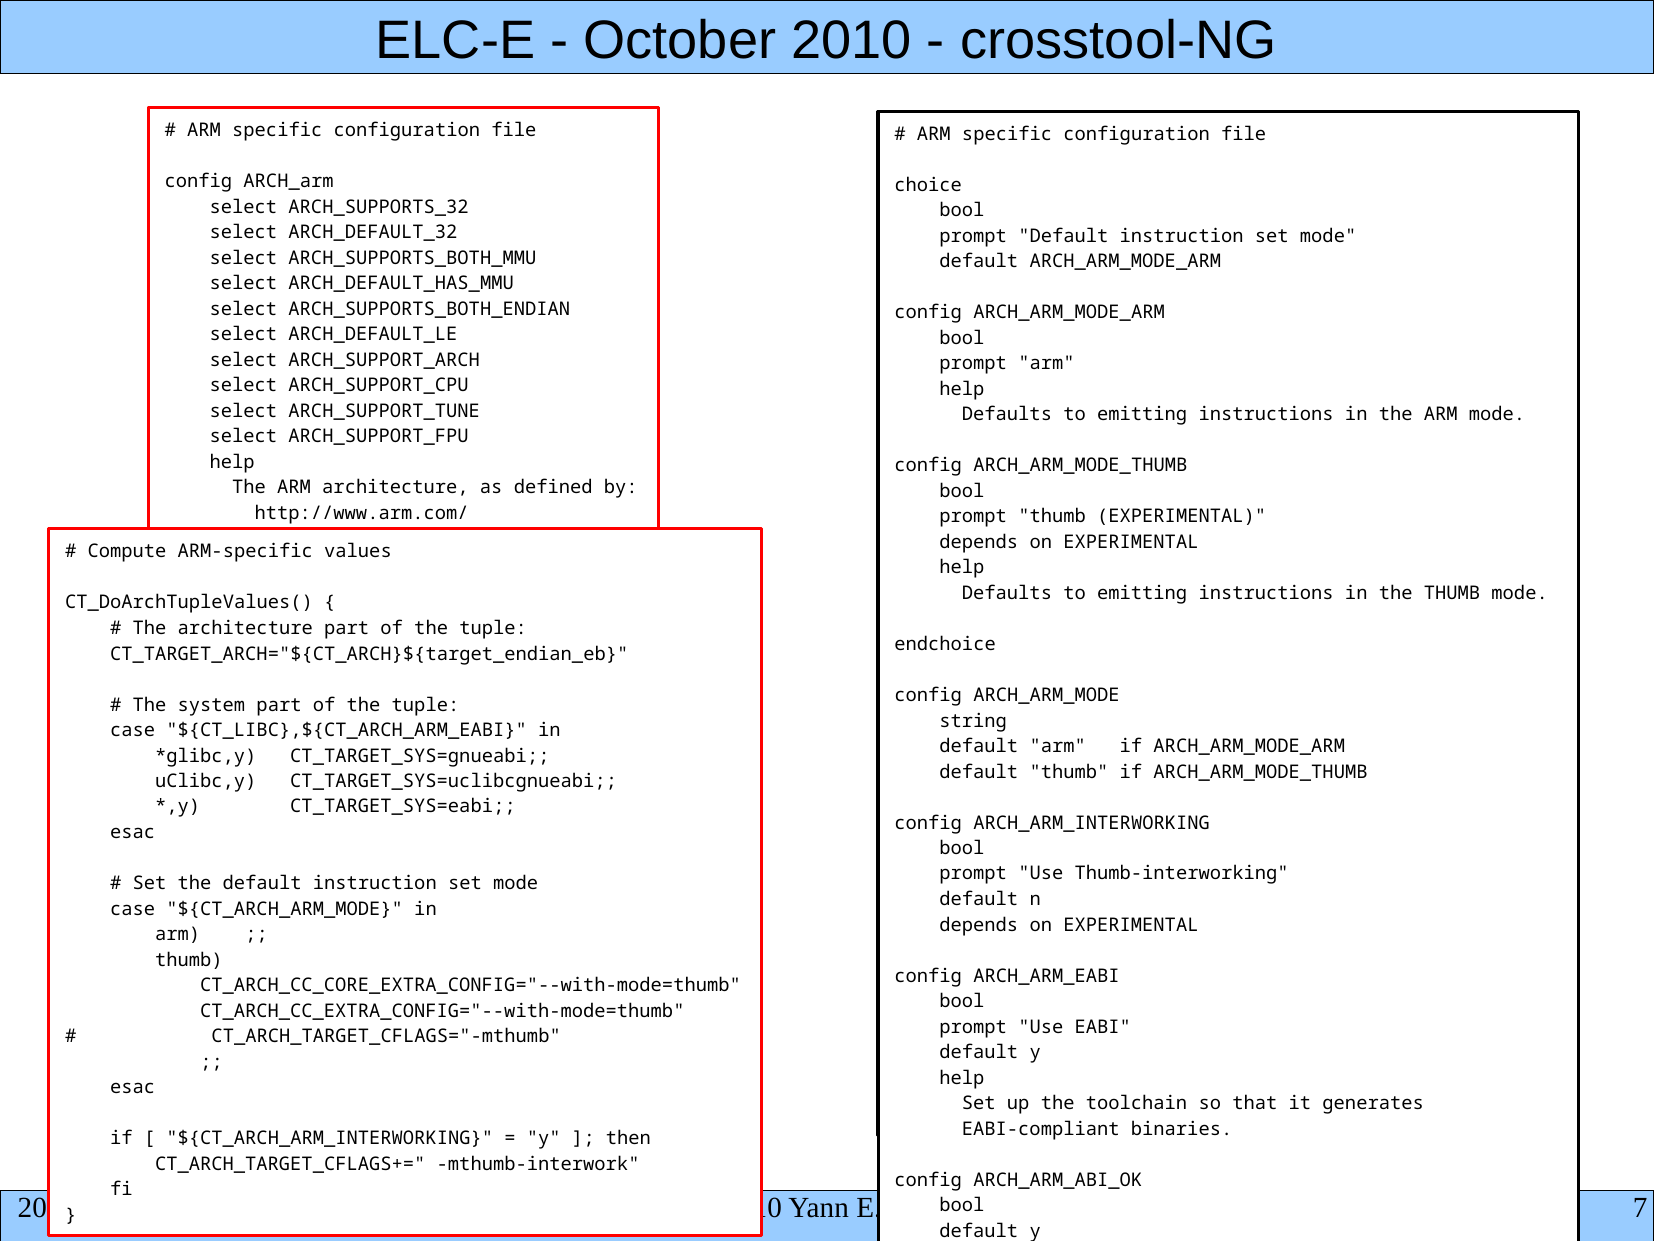

# ELC-E - October 2010 - crosstool-NG
ARCH description config file
config/arch/arm.in
# ARM specific configuration file
config ARCH_arm
 select ARCH_SUPPORTS_32
 select ARCH_DEFAULT_32
 select ARCH_SUPPORTS_BOTH_MMU
 select ARCH_DEFAULT_HAS_MMU
 select ARCH_SUPPORTS_BOTH_ENDIAN
 select ARCH_DEFAULT_LE
 select ARCH_SUPPORT_ARCH
 select ARCH_SUPPORT_CPU
 select ARCH_SUPPORT_TUNE
 select ARCH_SUPPORT_FPU
 help
 The ARM architecture, as defined by:
 http://www.arm.com/
ARCH-specific options
config file
config/arch/arm.in.2
# ARM specific configuration file
choice
 bool
 prompt "Default instruction set mode"
 default ARCH_ARM_MODE_ARM
config ARCH_ARM_MODE_ARM
 bool
 prompt "arm"
 help
 Defaults to emitting instructions in the ARM mode.
config ARCH_ARM_MODE_THUMB
 bool
 prompt "thumb (EXPERIMENTAL)"
 depends on EXPERIMENTAL
 help
 Defaults to emitting instructions in the THUMB mode.
endchoice
config ARCH_ARM_MODE
 string
 default "arm" if ARCH_ARM_MODE_ARM
 default "thumb" if ARCH_ARM_MODE_THUMB
config ARCH_ARM_INTERWORKING
 bool
 prompt "Use Thumb-interworking"
 default n
 depends on EXPERIMENTAL
config ARCH_ARM_EABI
 bool
 prompt "Use EABI"
 default y
 help
 Set up the toolchain so that it generates
 EABI-compliant binaries.
config ARCH_ARM_ABI_OK
 bool
 default y
 depends on ! ARCH_ARM_EABI
 select ARCH_SUPPORT_ABI
ARCH settings
script
scripts/build/arch/arm.sh
# Compute ARM-specific values
CT_DoArchTupleValues() {
 # The architecture part of the tuple:
 CT_TARGET_ARCH="${CT_ARCH}${target_endian_eb}"
 # The system part of the tuple:
 case "${CT_LIBC},${CT_ARCH_ARM_EABI}" in
 *glibc,y) CT_TARGET_SYS=gnueabi;;
 uClibc,y) CT_TARGET_SYS=uclibcgnueabi;;
 *,y) CT_TARGET_SYS=eabi;;
 esac
 # Set the default instruction set mode
 case "${CT_ARCH_ARM_MODE}" in
 arm) ;;
 thumb)
 CT_ARCH_CC_CORE_EXTRA_CONFIG="--with-mode=thumb"
 CT_ARCH_CC_EXTRA_CONFIG="--with-mode=thumb"
# CT_ARCH_TARGET_CFLAGS="-mthumb"
 ;;
 esac
 if [ "${CT_ARCH_ARM_INTERWORKING}" = "y" ]; then
 CT_ARCH_TARGET_CFLAGS+=" -mthumb-interwork"
 fi
}
2010-10-28
(C) 2010 Yann E. MORIN
7